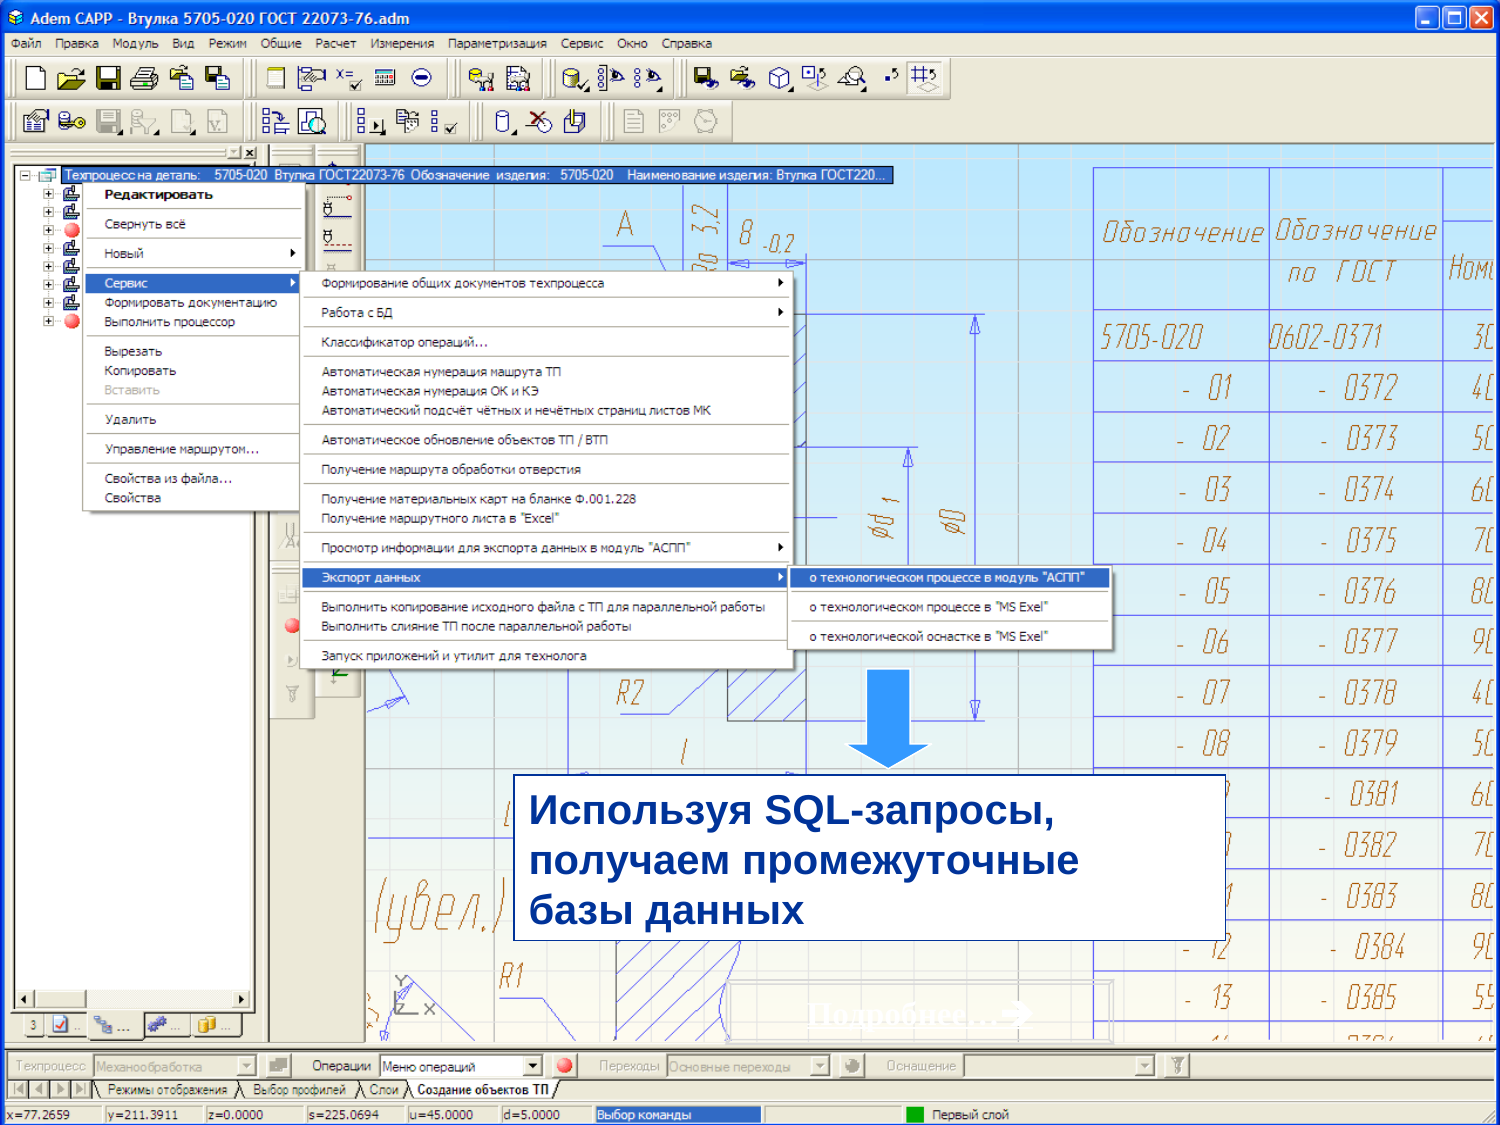

Используя SQL-запросы, получаем промежуточные
базы данных
Подробнее…